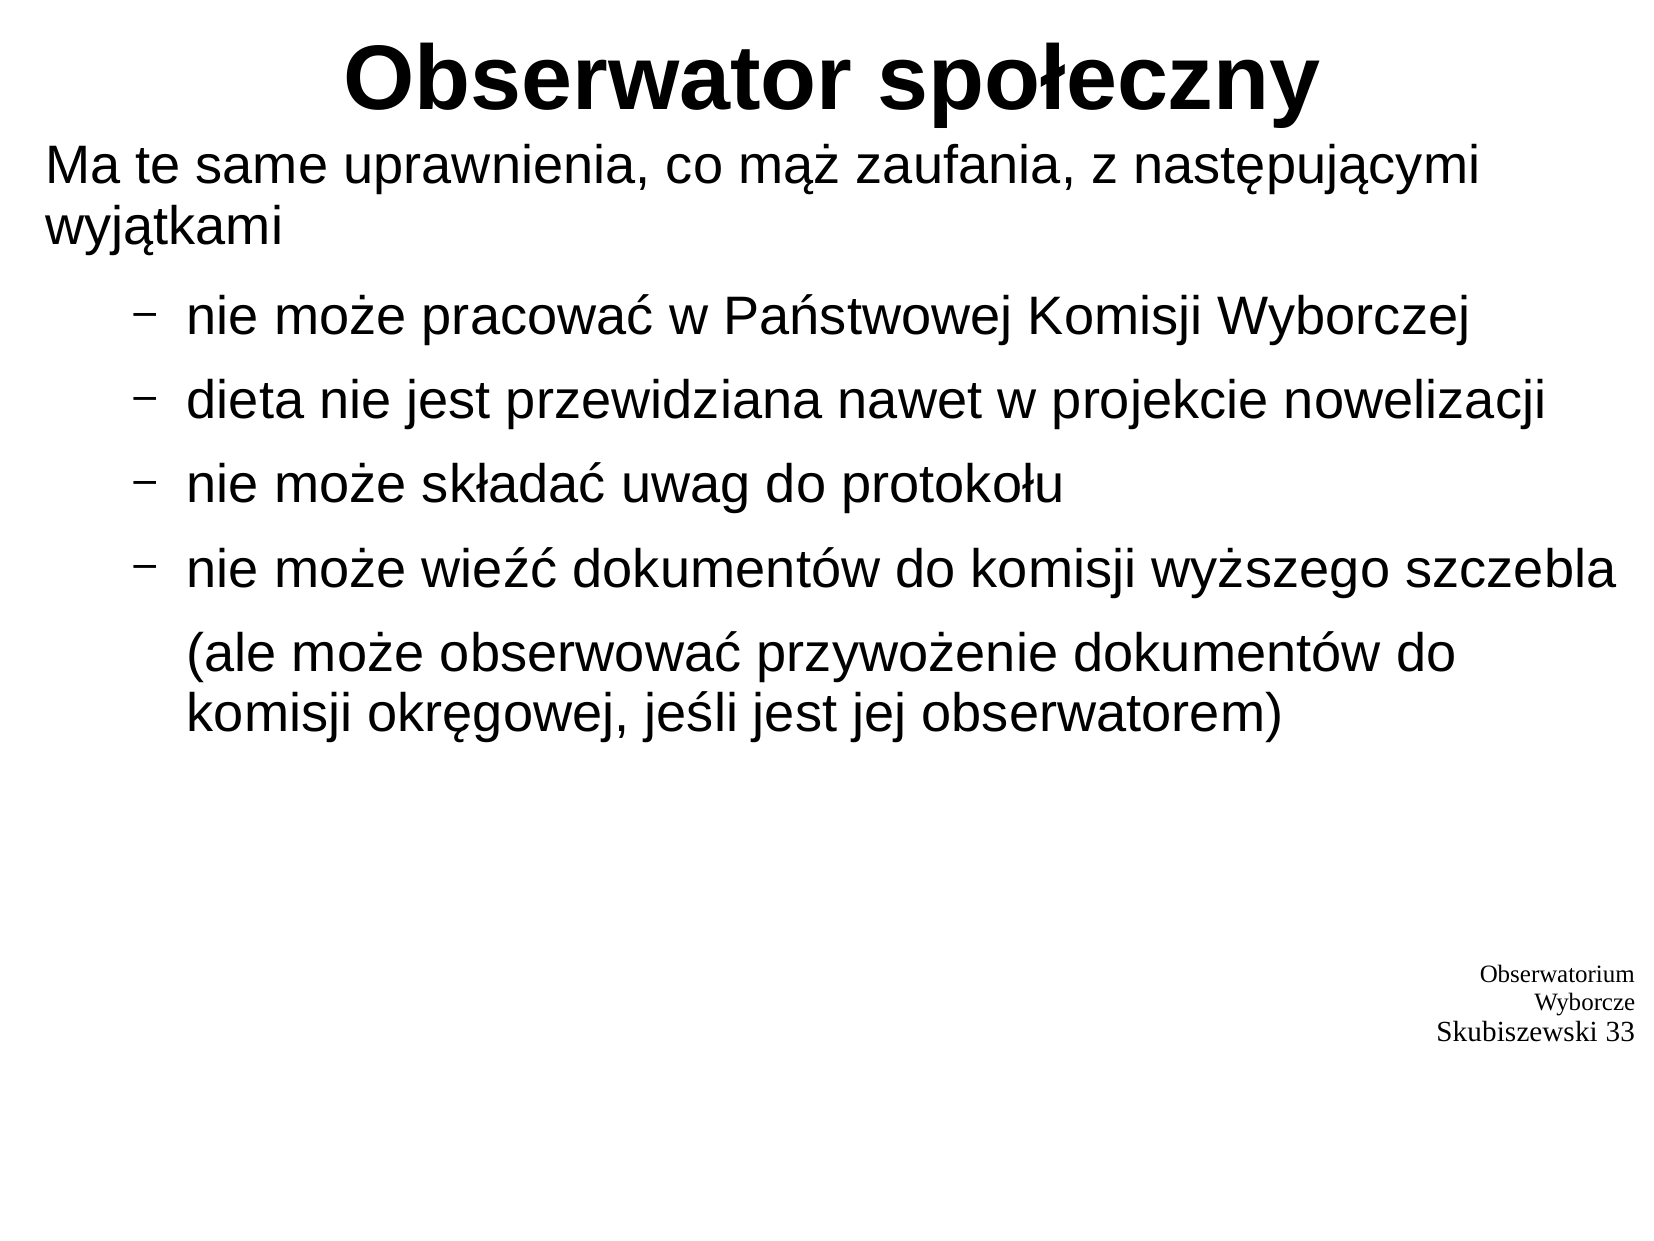

# Obserwator społeczny
Ma te same uprawnienia, co mąż zaufania, z następującymi wyjątkami
nie może pracować w Państwowej Komisji Wyborczej
dieta nie jest przewidziana nawet w projekcie nowelizacji
nie może składać uwag do protokołu
nie może wieźć dokumentów do komisji wyższego szczebla
(ale może obserwować przywożenie dokumentów do komisji okręgowej, jeśli jest jej obserwatorem)
33